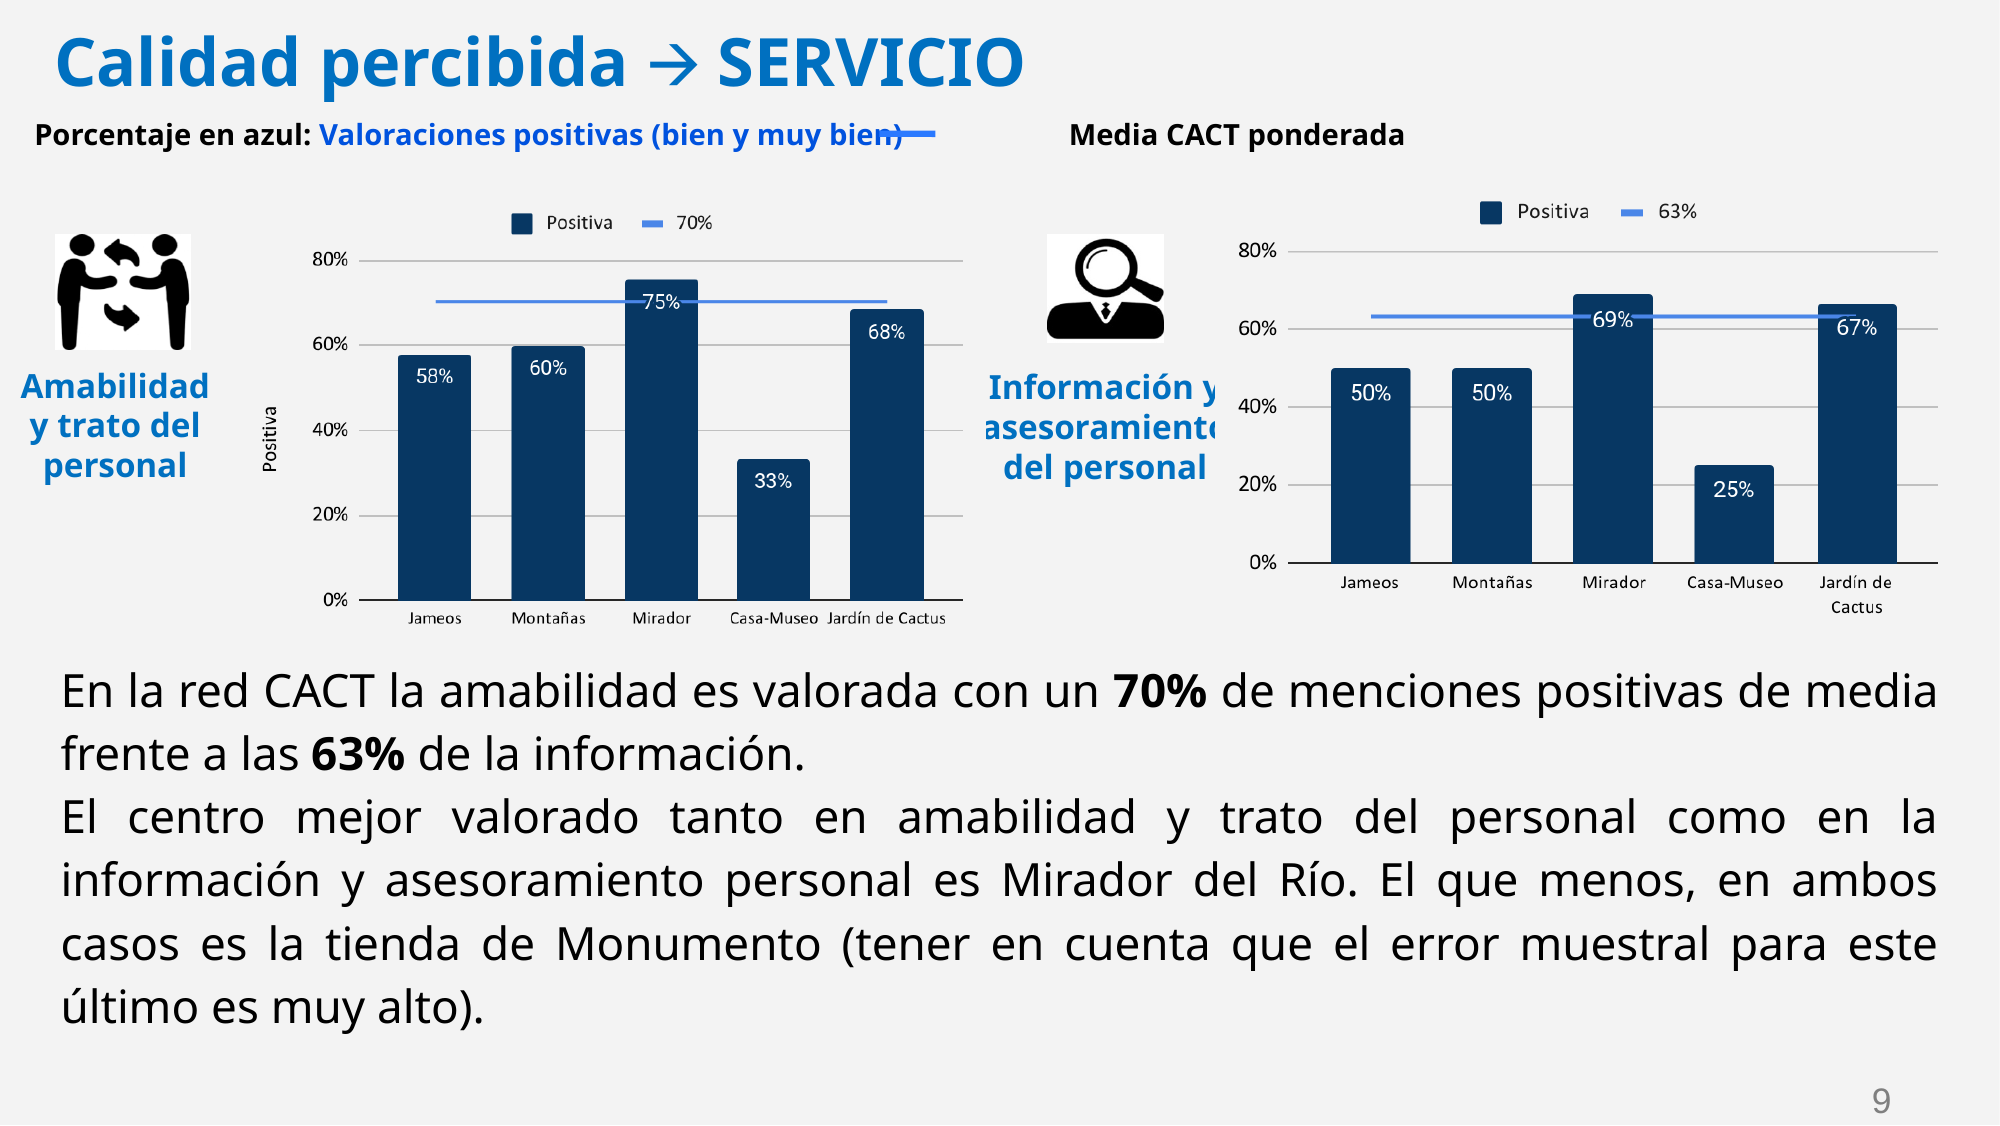

Calidad percibida 🡪 SERVICIO
 Porcentaje en azul: Valoraciones positivas (bien y muy bien) Media CACT ponderada
Amabilidad y trato del personal
Información y asesoramiento del personal
En la red CACT la amabilidad es valorada con un 70% de menciones positivas de media frente a las 63% de la información.
El centro mejor valorado tanto en amabilidad y trato del personal como en la información y asesoramiento personal es Mirador del Río. El que menos, en ambos casos es la tienda de Monumento (tener en cuenta que el error muestral para este último es muy alto).